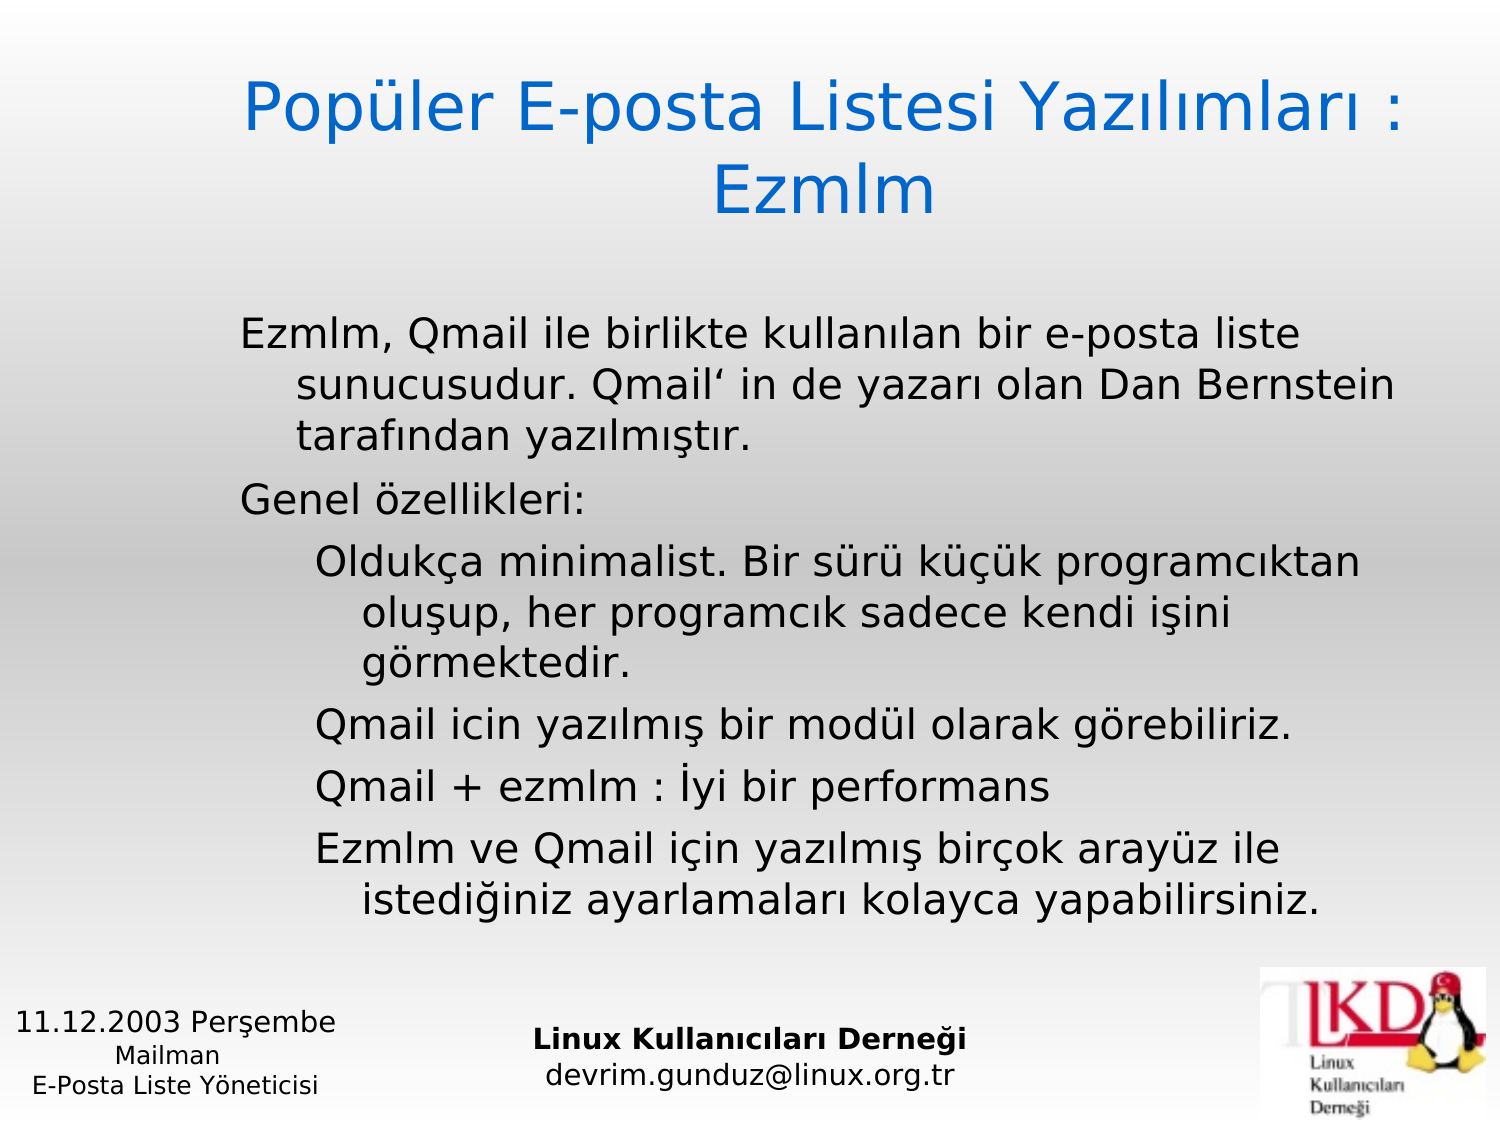

# Popüler E-posta Listesi Yazılımları : Ezmlm
Ezmlm, Qmail ile birlikte kullanılan bir e-posta liste sunucusudur. Qmail‘ in de yazarı olan Dan Bernstein tarafından yazılmıştır.
Genel özellikleri:
Oldukça minimalist. Bir sürü küçük programcıktan oluşup, her programcık sadece kendi işini görmektedir.
Qmail icin yazılmış bir modül olarak görebiliriz.
Qmail + ezmlm : İyi bir performans
Ezmlm ve Qmail için yazılmış birçok arayüz ile istediğiniz ayarlamaları kolayca yapabilirsiniz.